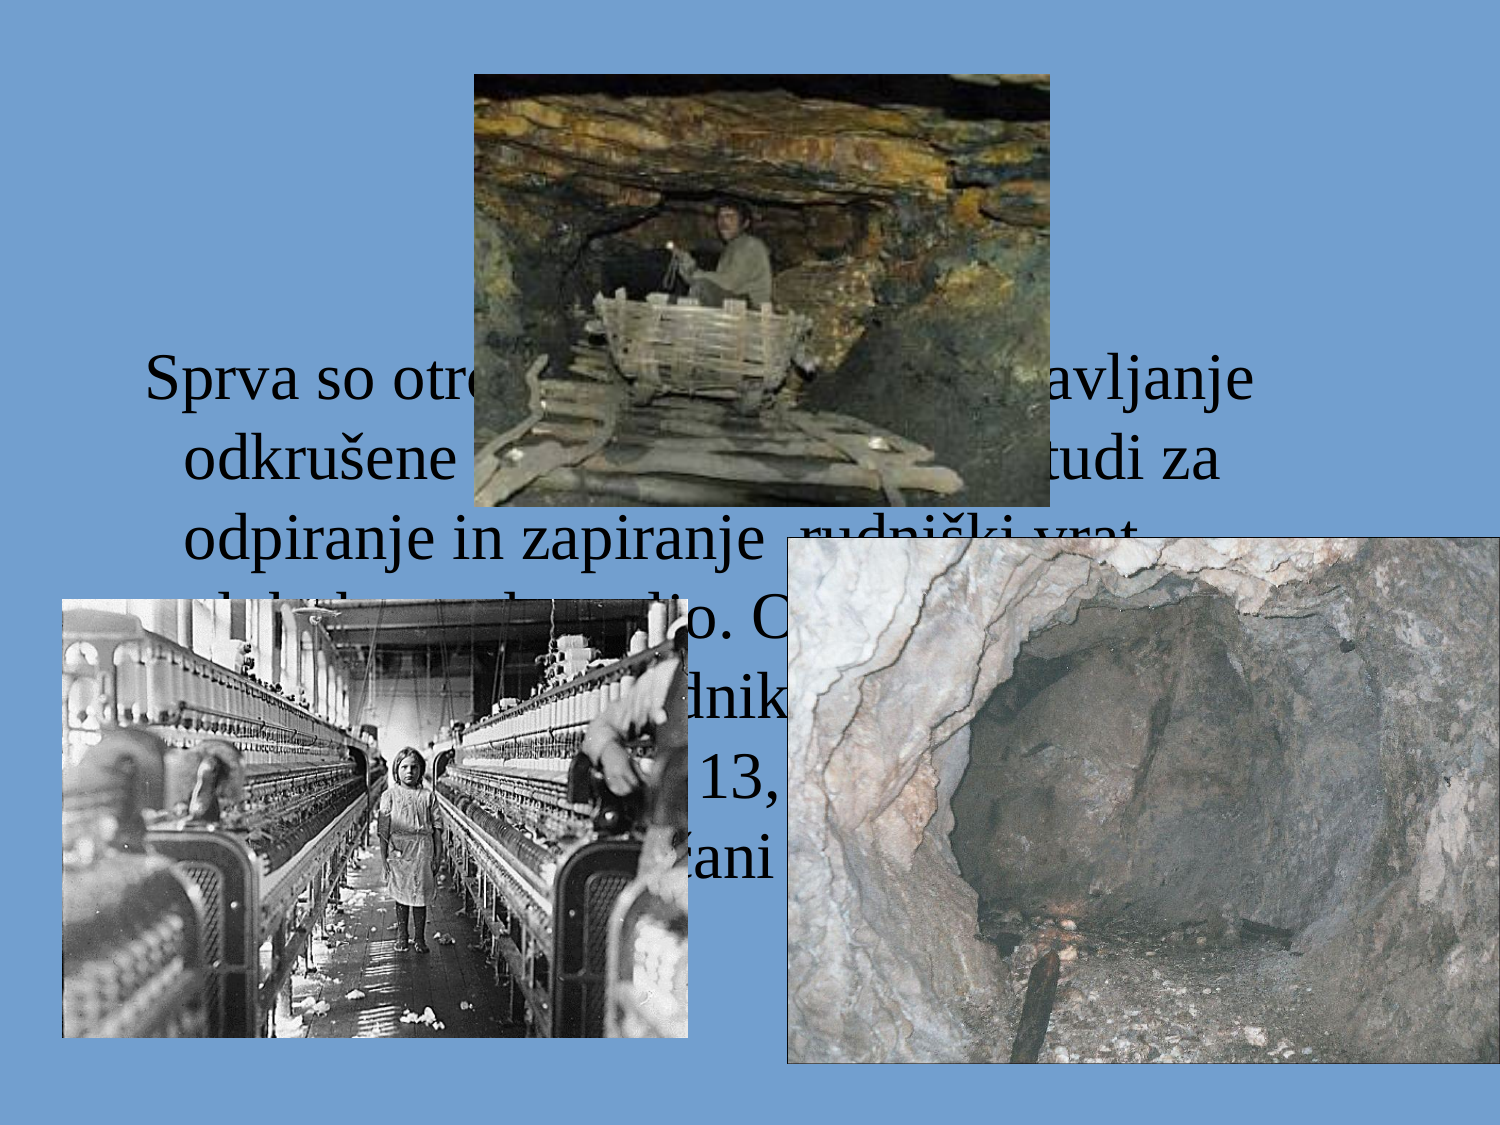

# Delo otrok
 Sprva so otroke uporabljali za spravljanje odkrušene rude, mala otroke pa tudi za odpiranje in zapiranje rudniški vrat globoko pod zemljo. Otroci so bili v tistih temnih, vlažnih rudniki po prečno dnevno 12 ur, moški pa po 13, 14 . Ti delavci so bilo zelo malo plačani posebej pa še otroci.